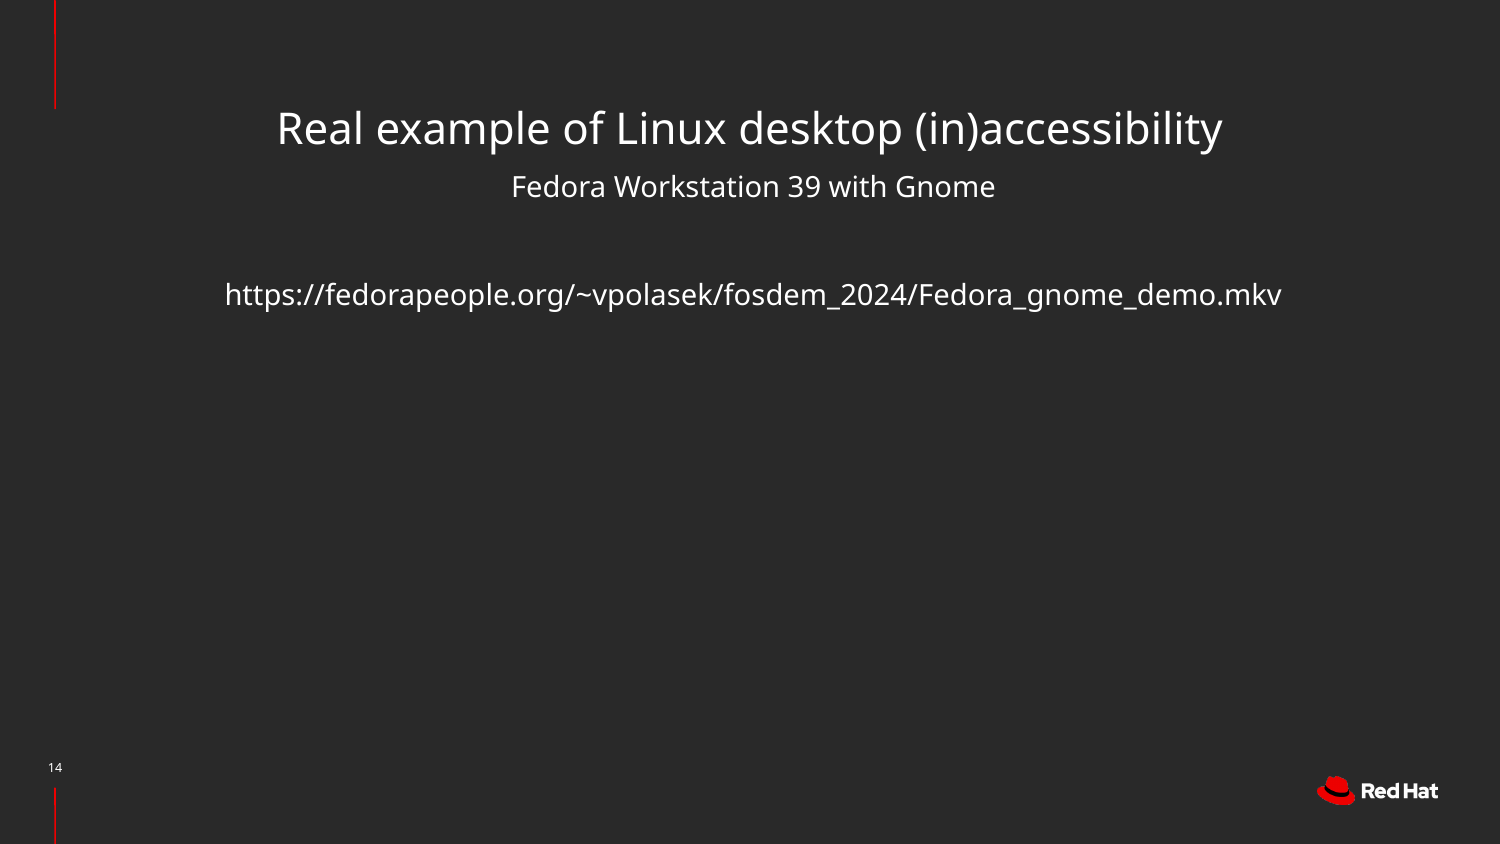

# Real example of Linux desktop (in)accessibility
Fedora Workstation 39 with Gnome
https://fedorapeople.org/~vpolasek/fosdem_2024/Fedora_gnome_demo.mkv